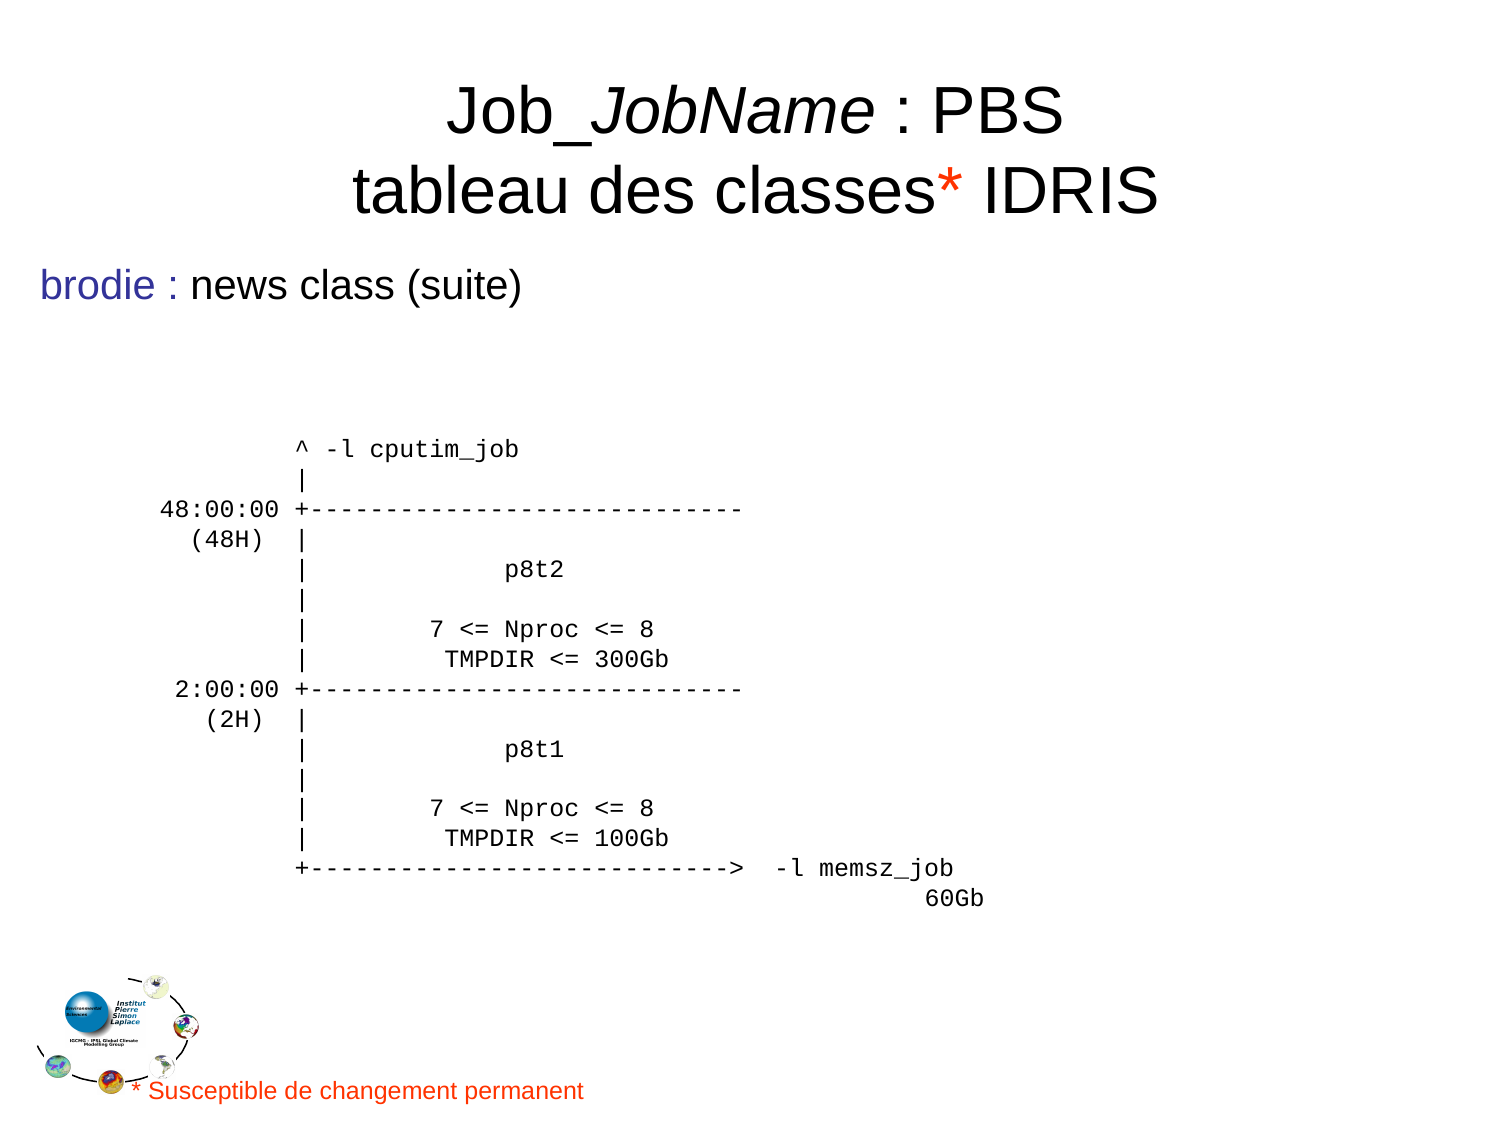

Job_JobName : PBS
tableau des classes* IDRIS
brodie : news class (suite)
  ^ -l cputim_job
 |
 48:00:00 +-----------------------------
 (48H) |
 | p8t2
 |
 | 7 <= Nproc <= 8
 | TMPDIR <= 300Gb
 2:00:00 +-----------------------------
 (2H) |
 | p8t1
 |
 | 7 <= Nproc <= 8
 | TMPDIR <= 100Gb
 +----------------------------> -l memsz_job
 60Gb
* Susceptible de changement permanent